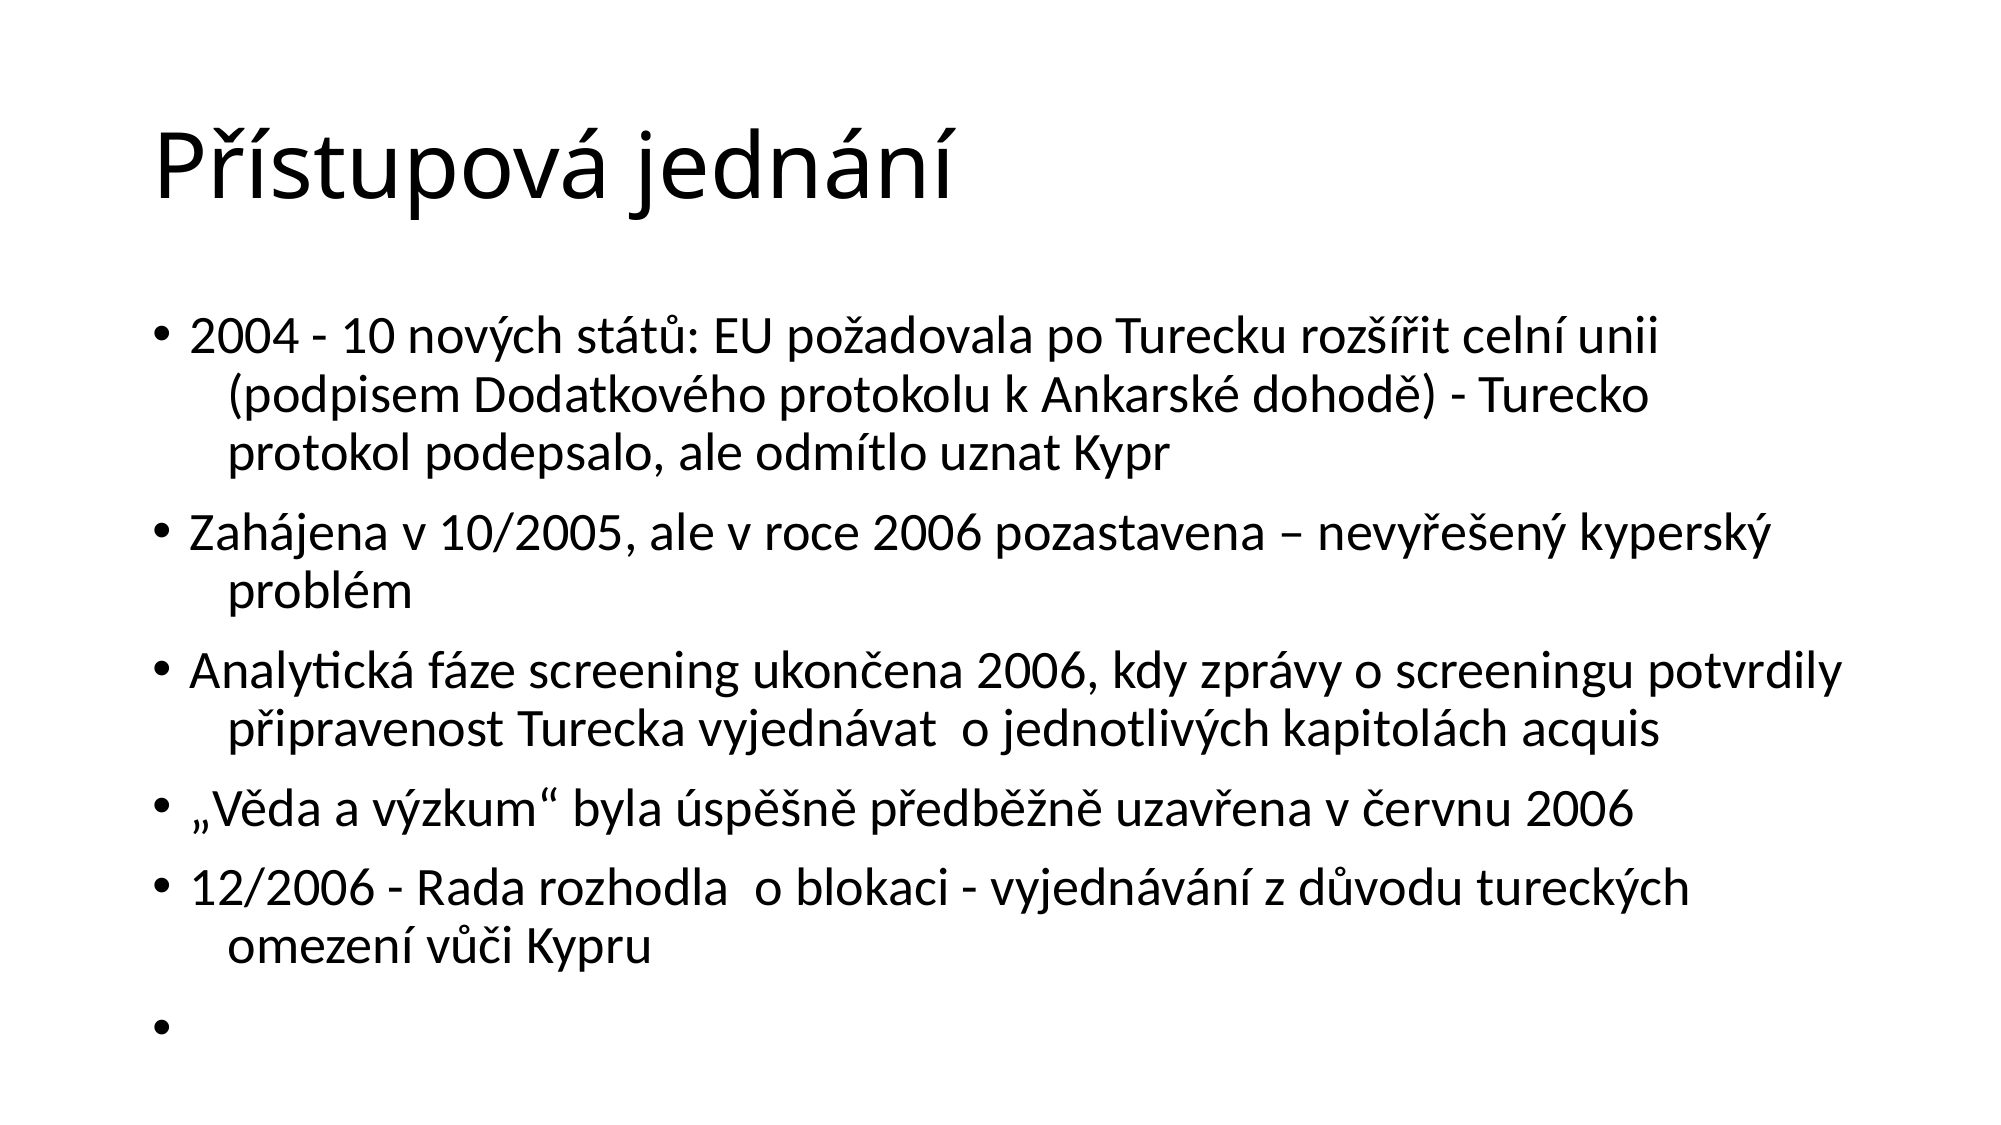

# Přístupová jednání
2004 - 10 nových států: EU požadovala po Turecku rozšířit celní unii (podpisem Dodatkového protokolu k Ankarské dohodě) - Turecko protokol podepsalo, ale odmítlo uznat Kypr
Zahájena v 10/2005, ale v roce 2006 pozastavena – nevyřešený kyperský problém
Analytická fáze screening ukončena 2006, kdy zprávy o screeningu potvrdily připravenost Turecka vyjednávat o jednotlivých kapitolách acquis
„Věda a výzkum“ byla úspěšně předběžně uzavřena v červnu 2006
12/2006 - Rada rozhodla o blokaci - vyjednávání z důvodu tureckých omezení vůči Kypru